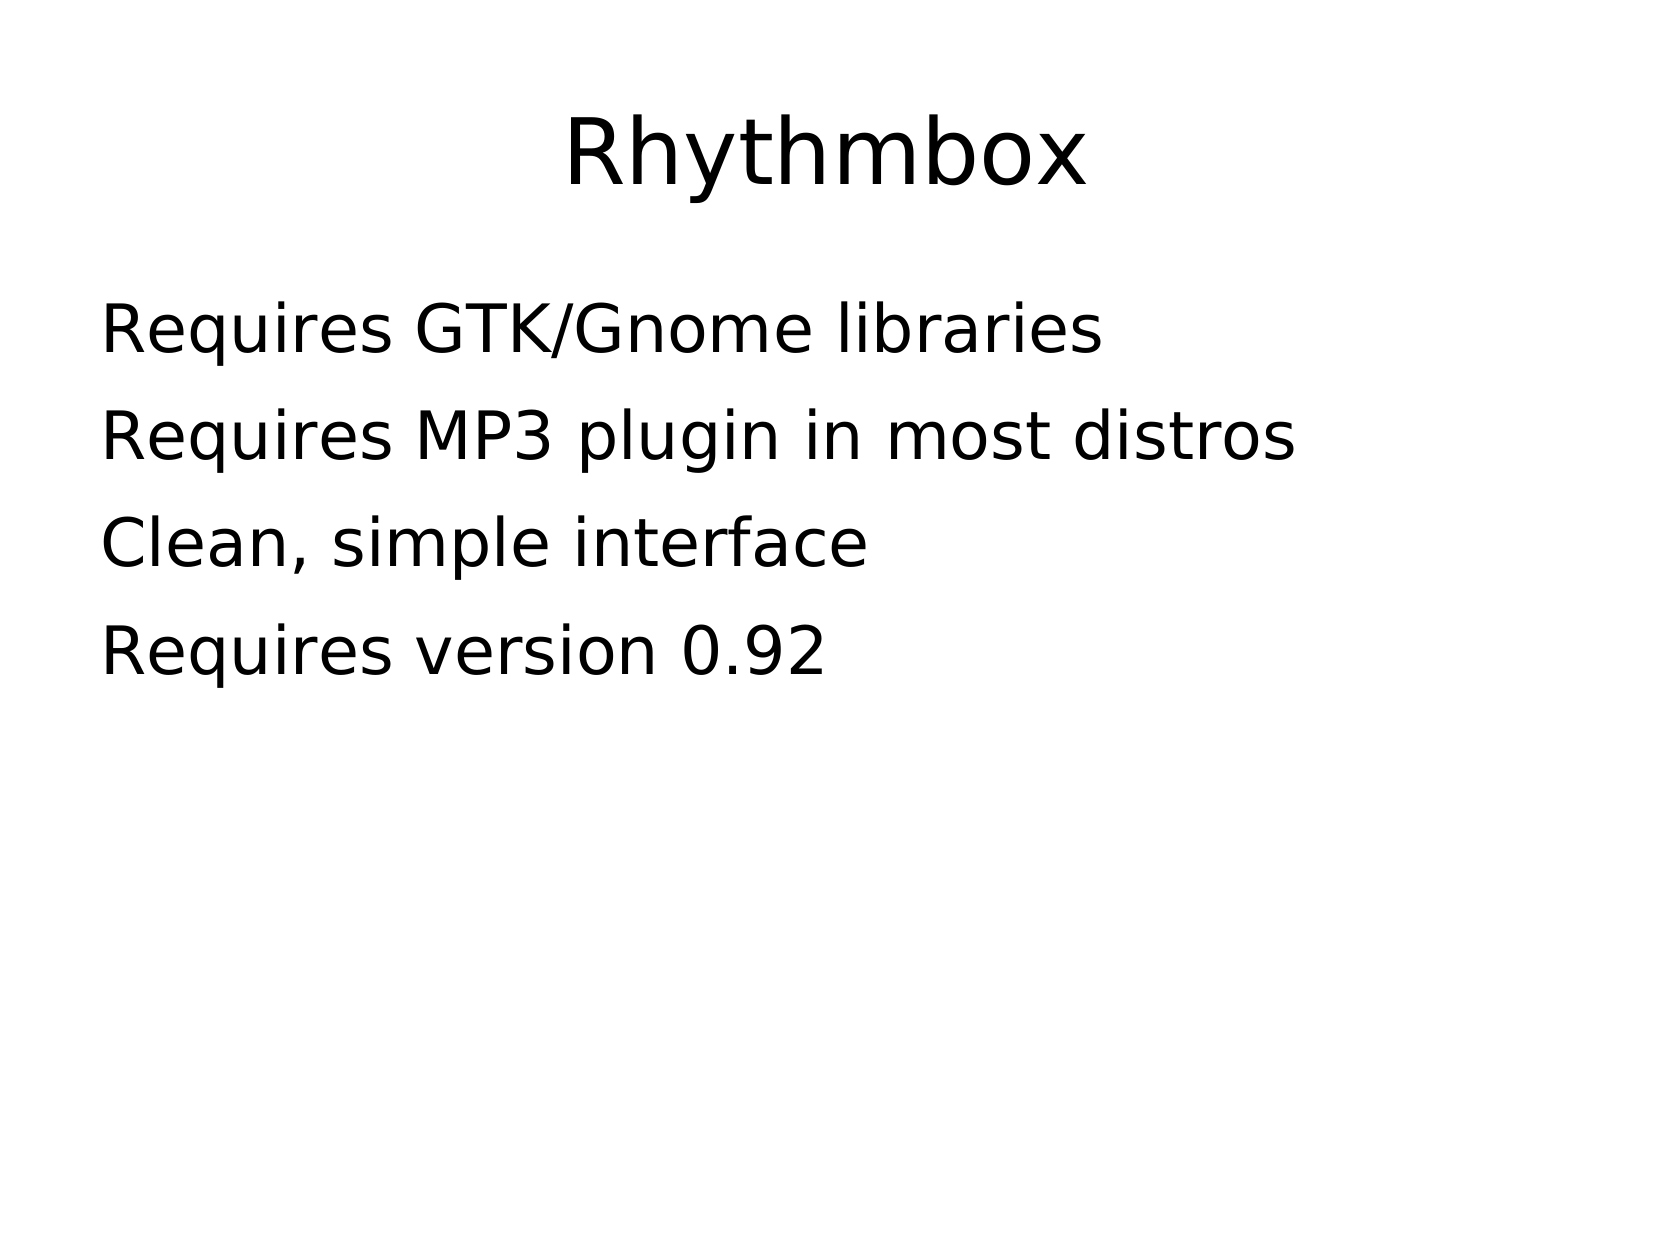

# Rhythmbox
Requires GTK/Gnome libraries
Requires MP3 plugin in most distros
Clean, simple interface
Requires version 0.92